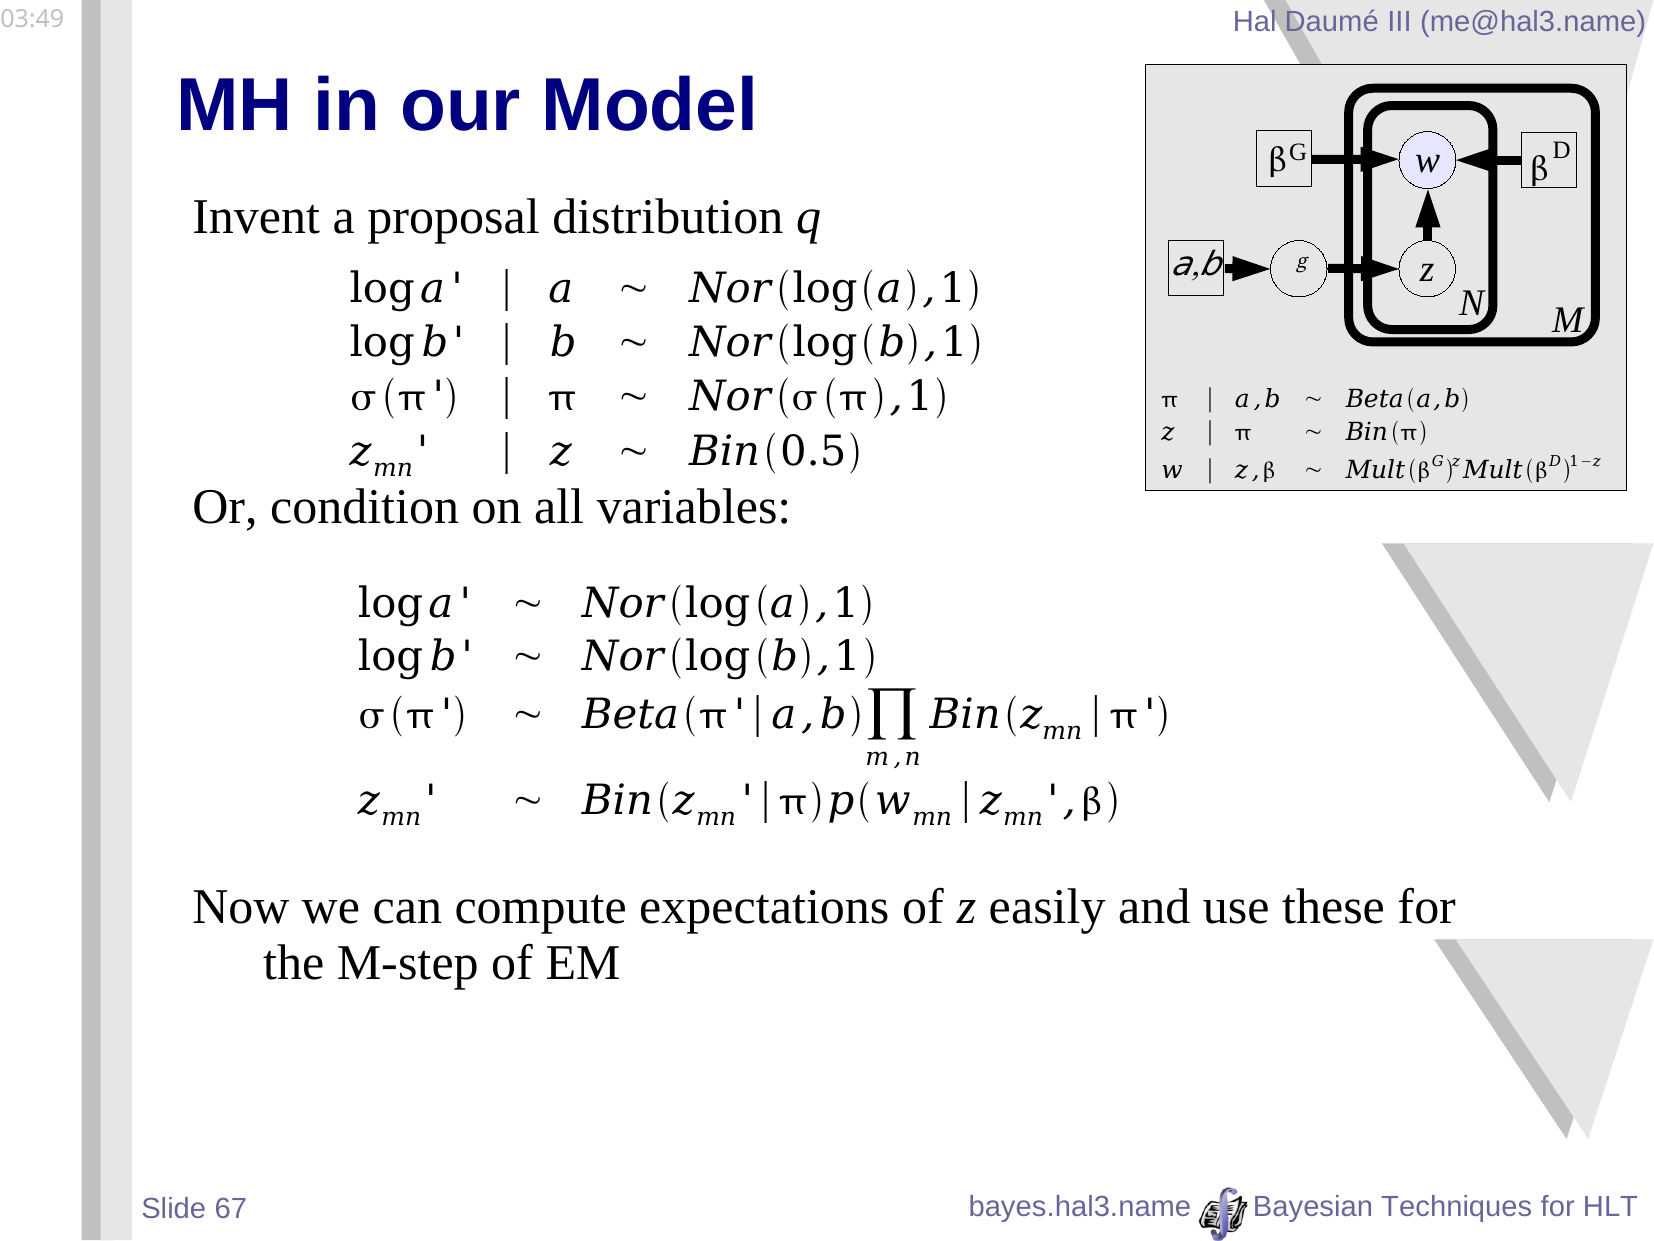

# MH in our Model

w

D
G
a,b
z

N
M
Invent a proposal distribution q
Or, condition on all variables:
Now we can compute expectations of z easily and use these for the M-step of EM